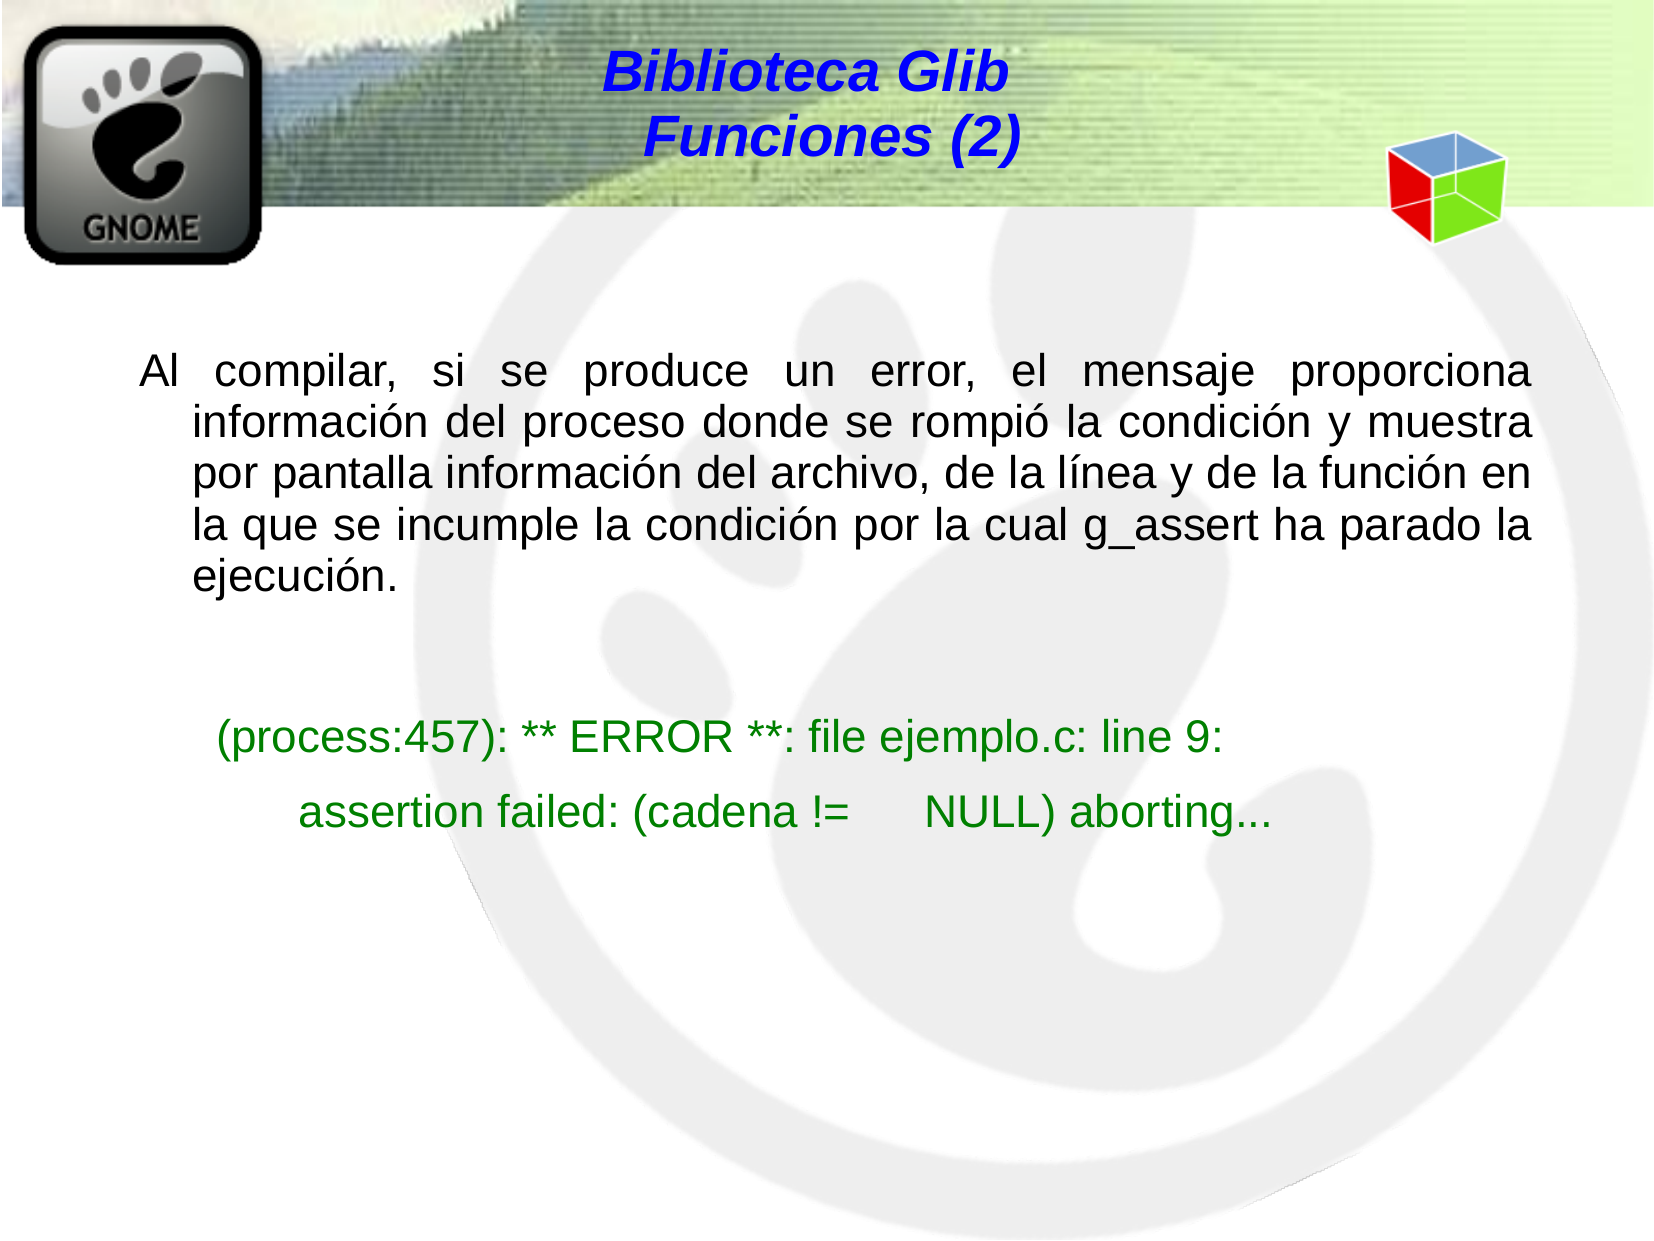

# Biblioteca Glib Funciones (2)
Al compilar, si se produce un error, el mensaje proporciona información del proceso donde se rompió la condición y muestra por pantalla información del archivo, de la línea y de la función en la que se incumple la condición por la cual g_assert ha parado la ejecución.
(process:457): ** ERROR **: file ejemplo.c: line 9:
assertion failed: (cadena !=	NULL) aborting...